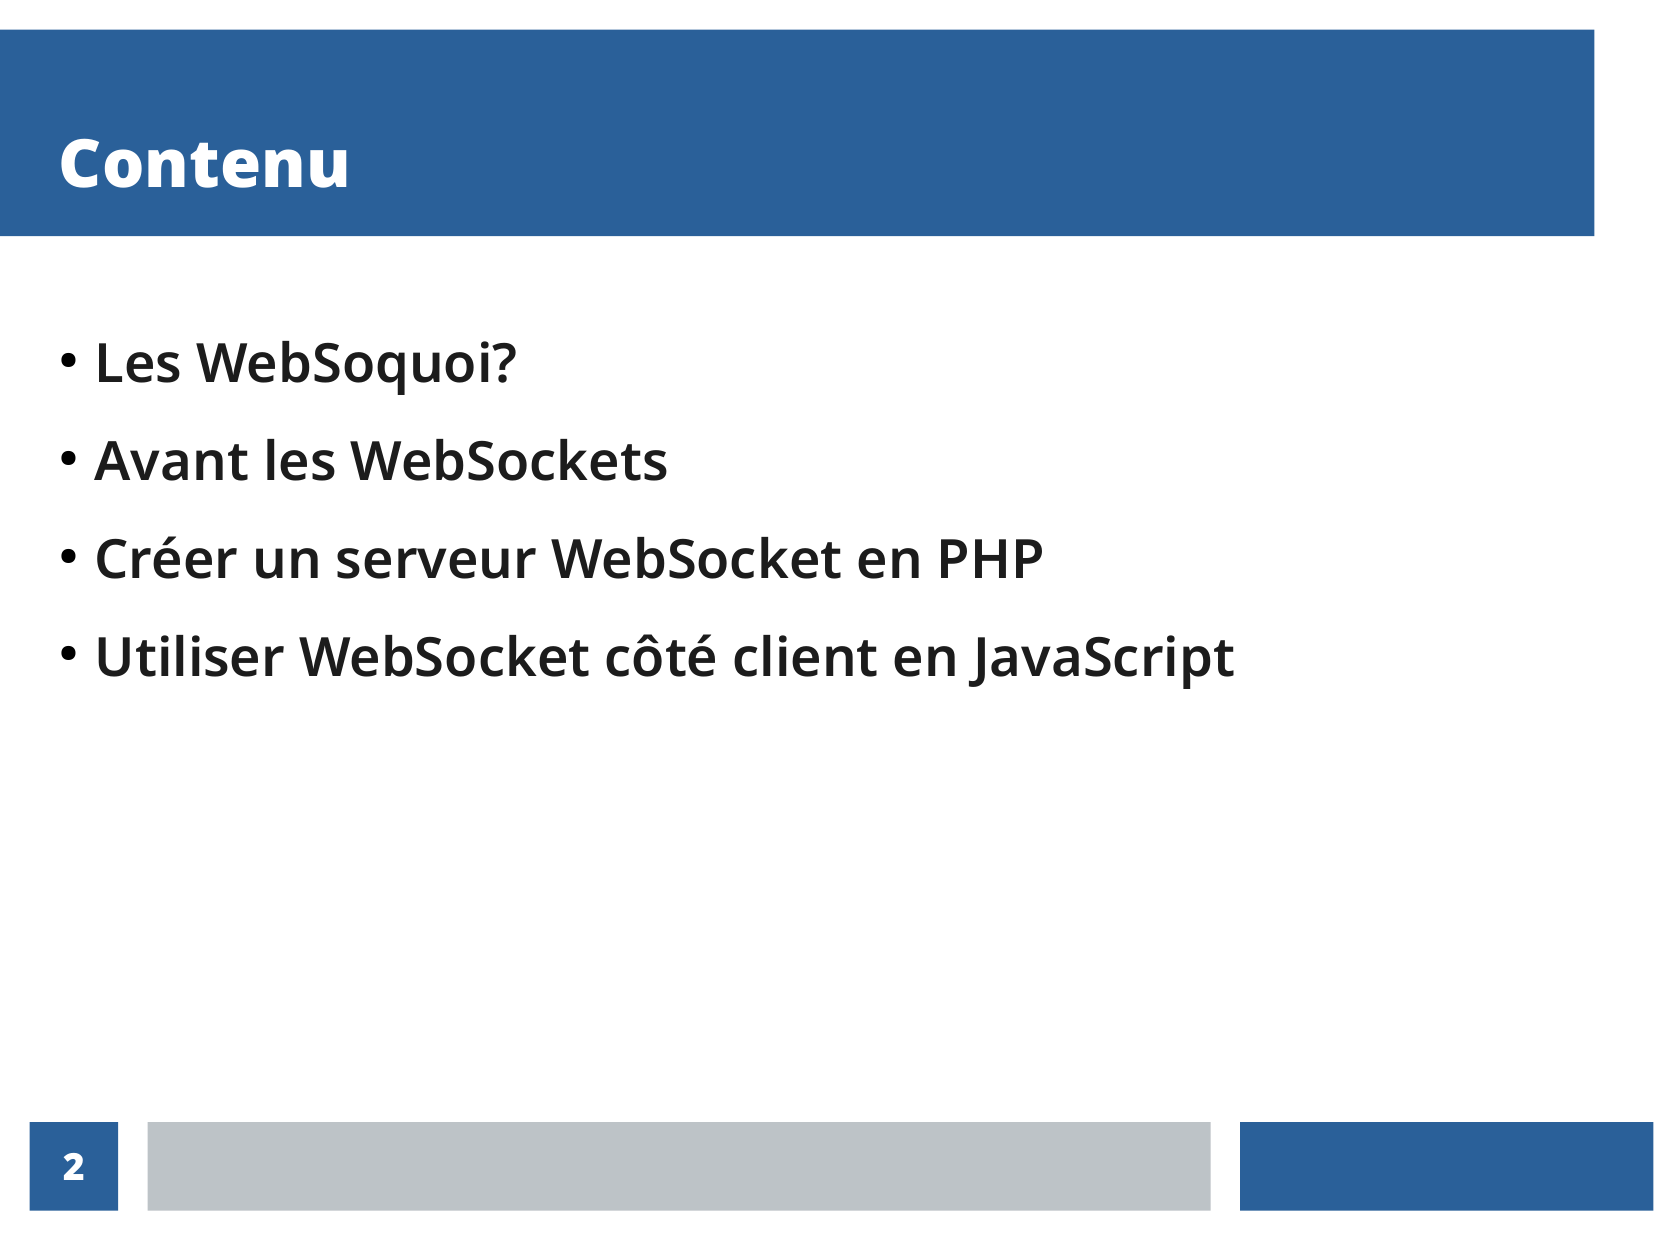

# Contenu
Les WebSoquoi?
Avant les WebSockets
Créer un serveur WebSocket en PHP
Utiliser WebSocket côté client en JavaScript
2